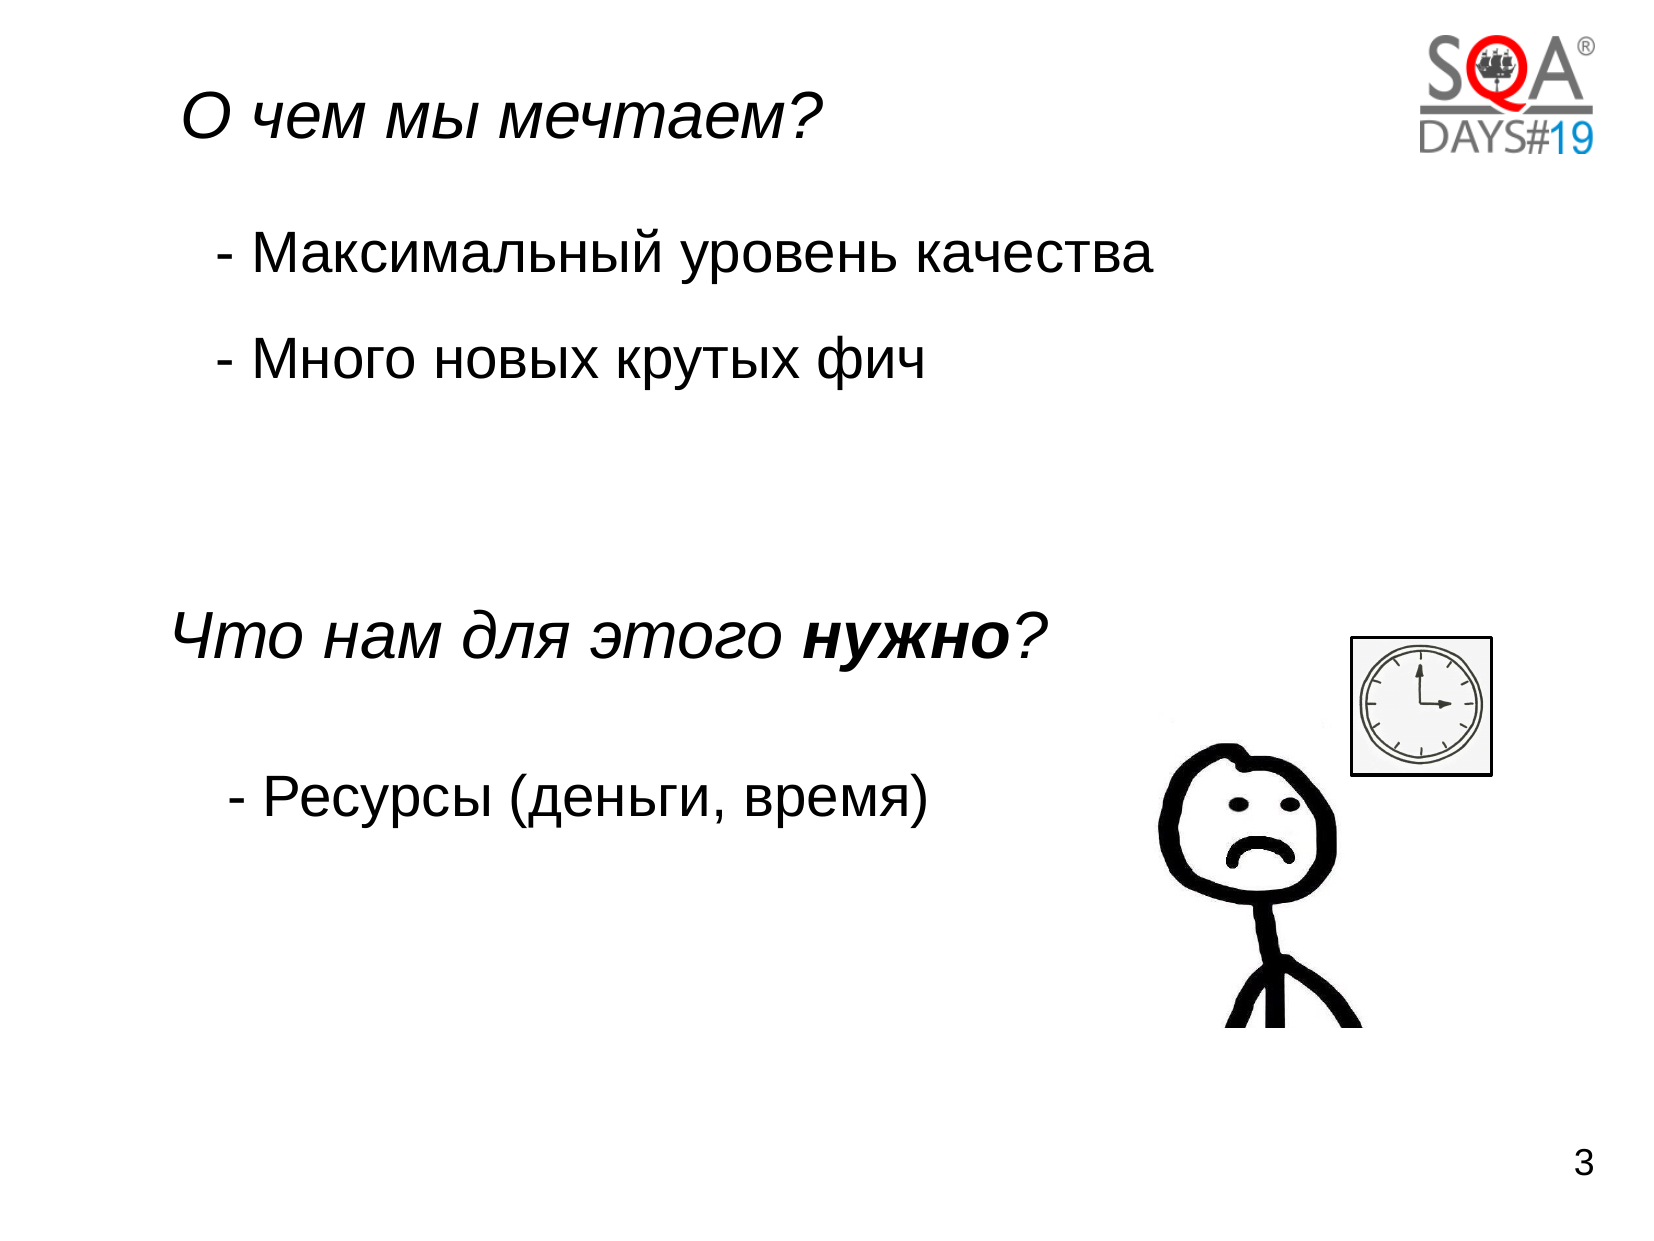

О чем мы мечтаем?
- Максимальный уровень качества
- Много новых крутых фич
Что нам для этого нужно?
- Ресурсы (деньги, время)
3